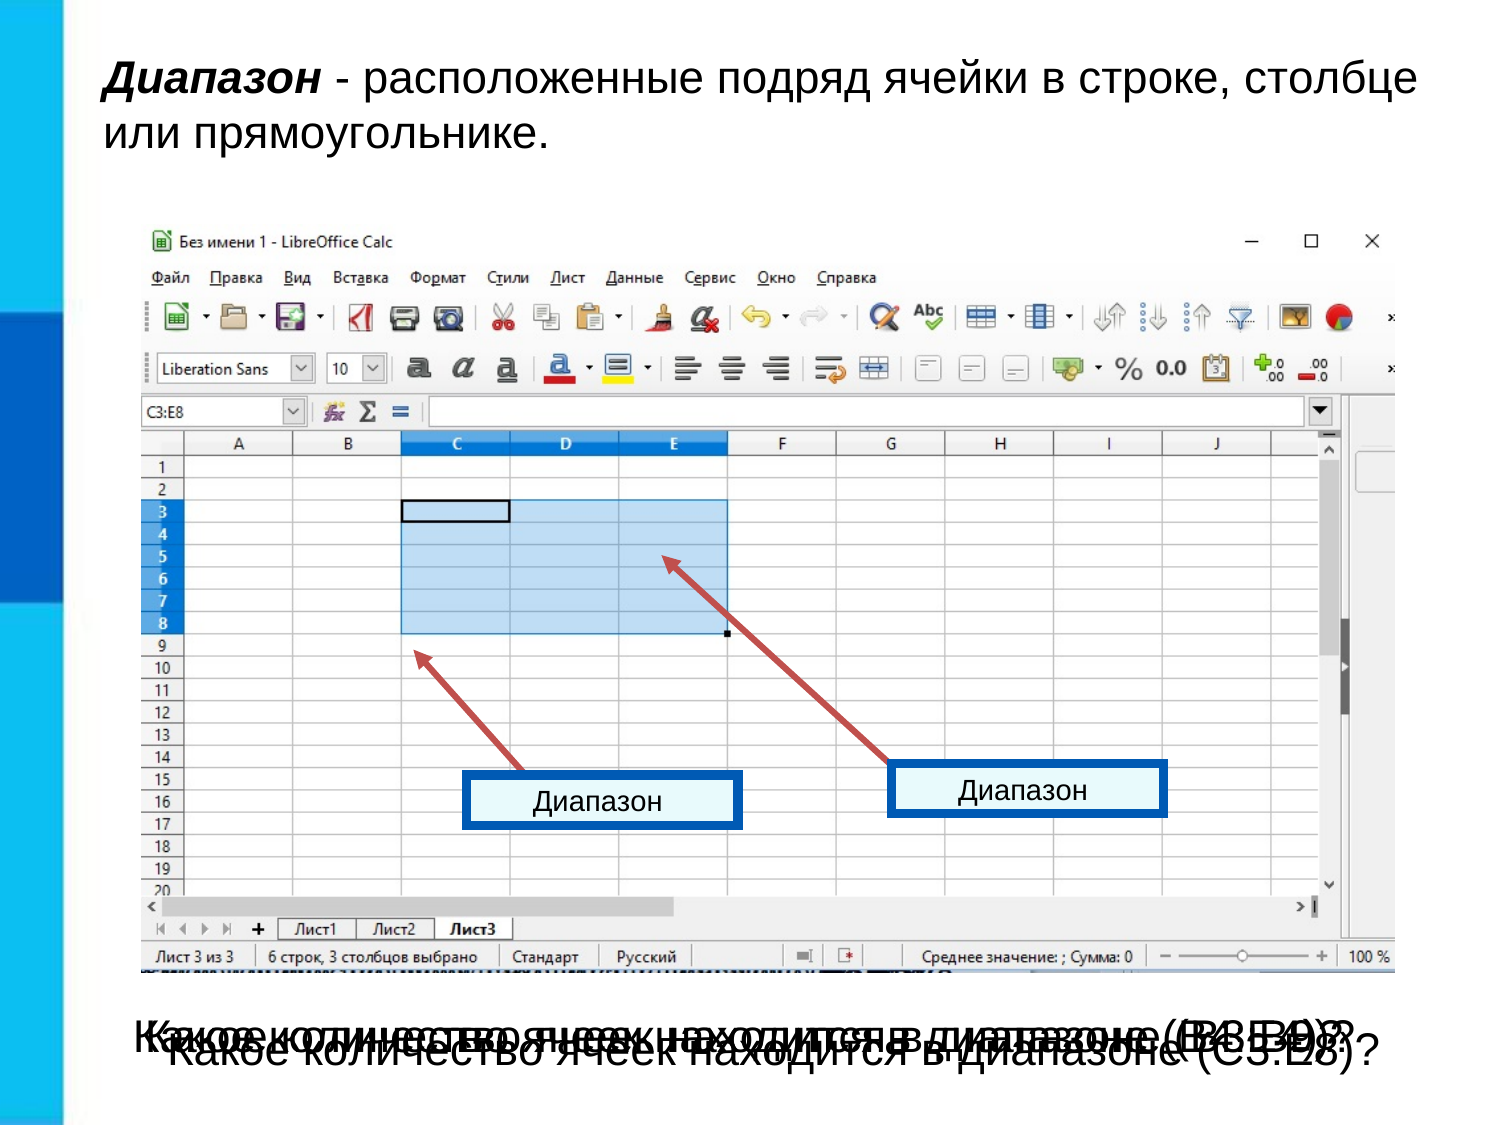

Диапазон - расположенные подряд ячейки в строке, столбце или прямоугольнике.
Диапазон
Диапазон
Какое количество ячеек находится в диапазоне (B4:E4)?
Какое количество ячеек находится в диапазоне (B3:B9)?
Какое количество ячеек находится в диапазоне (С3:E8)?